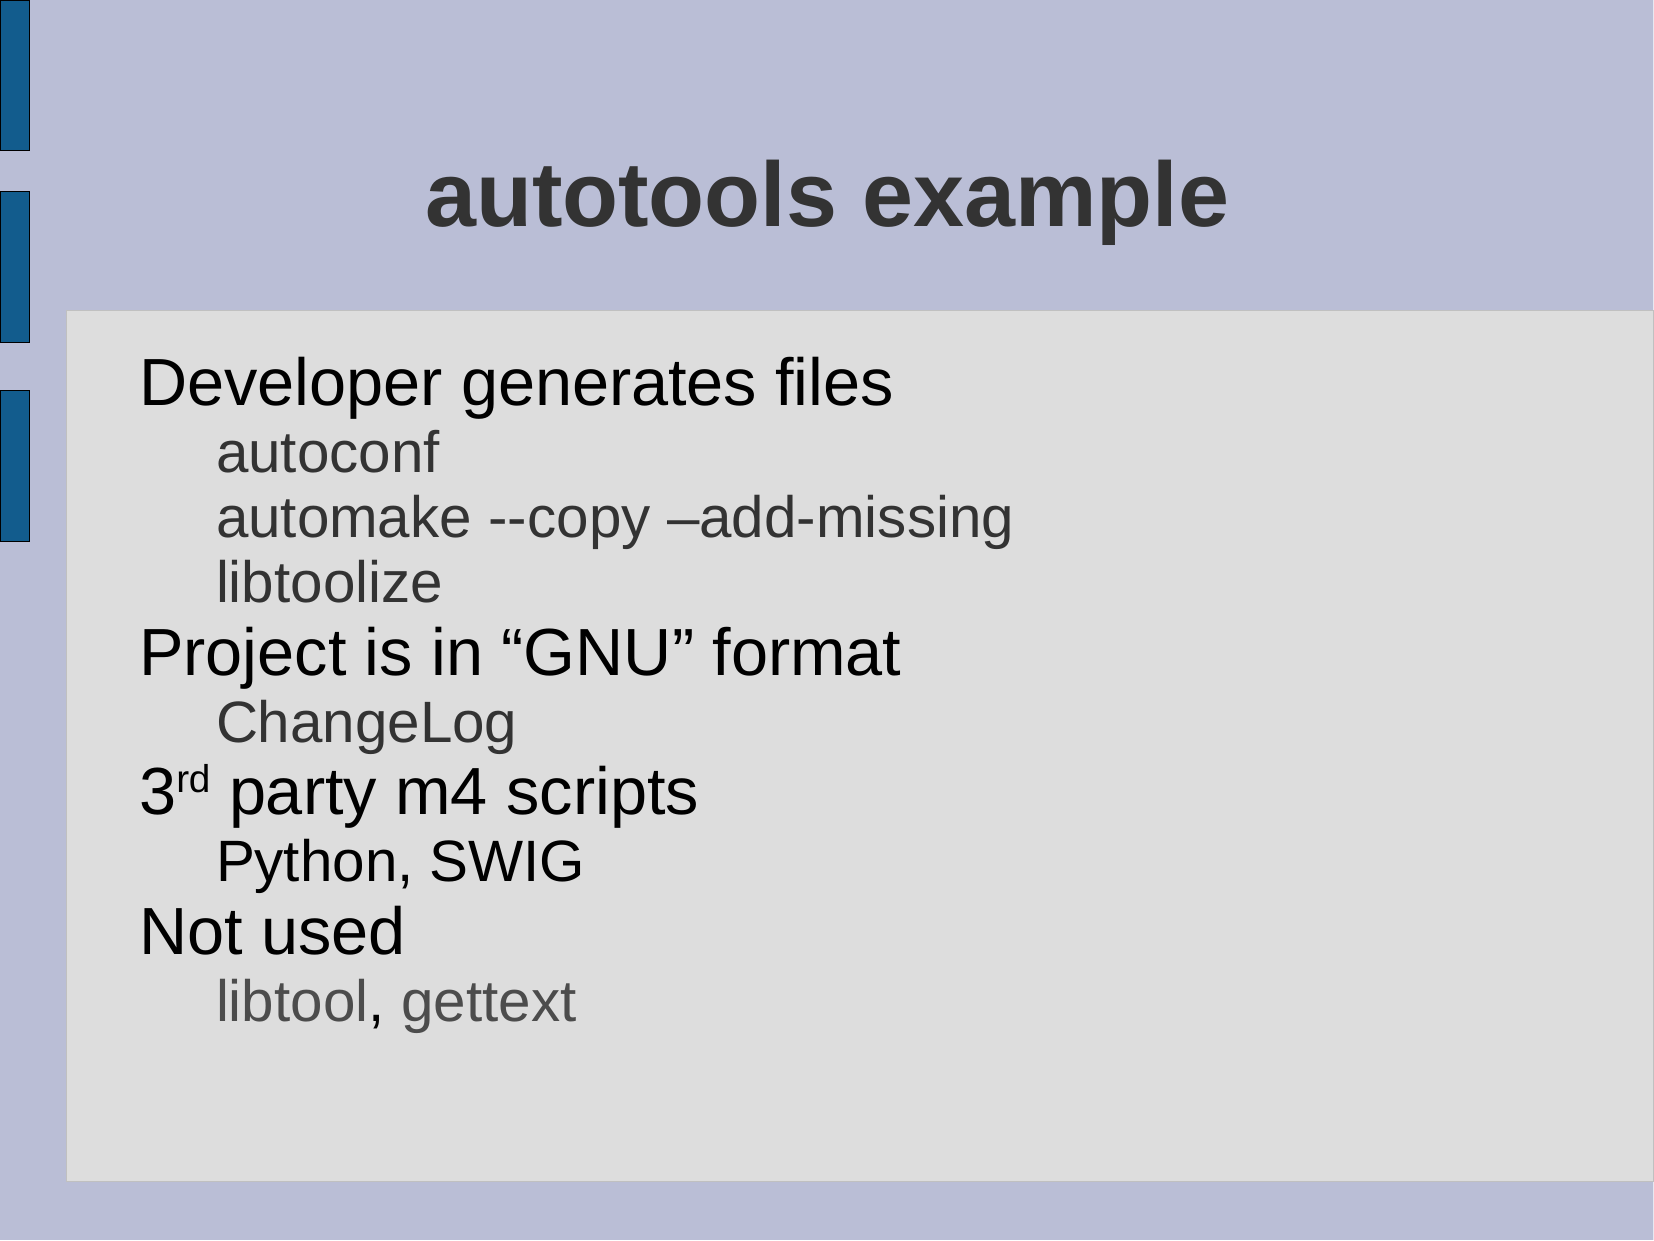

# autotools example
Developer generates files
autoconf
automake --copy –add-missing
libtoolize
Project is in “GNU” format
ChangeLog
3rd party m4 scripts
Python, SWIG
Not used
libtool, gettext